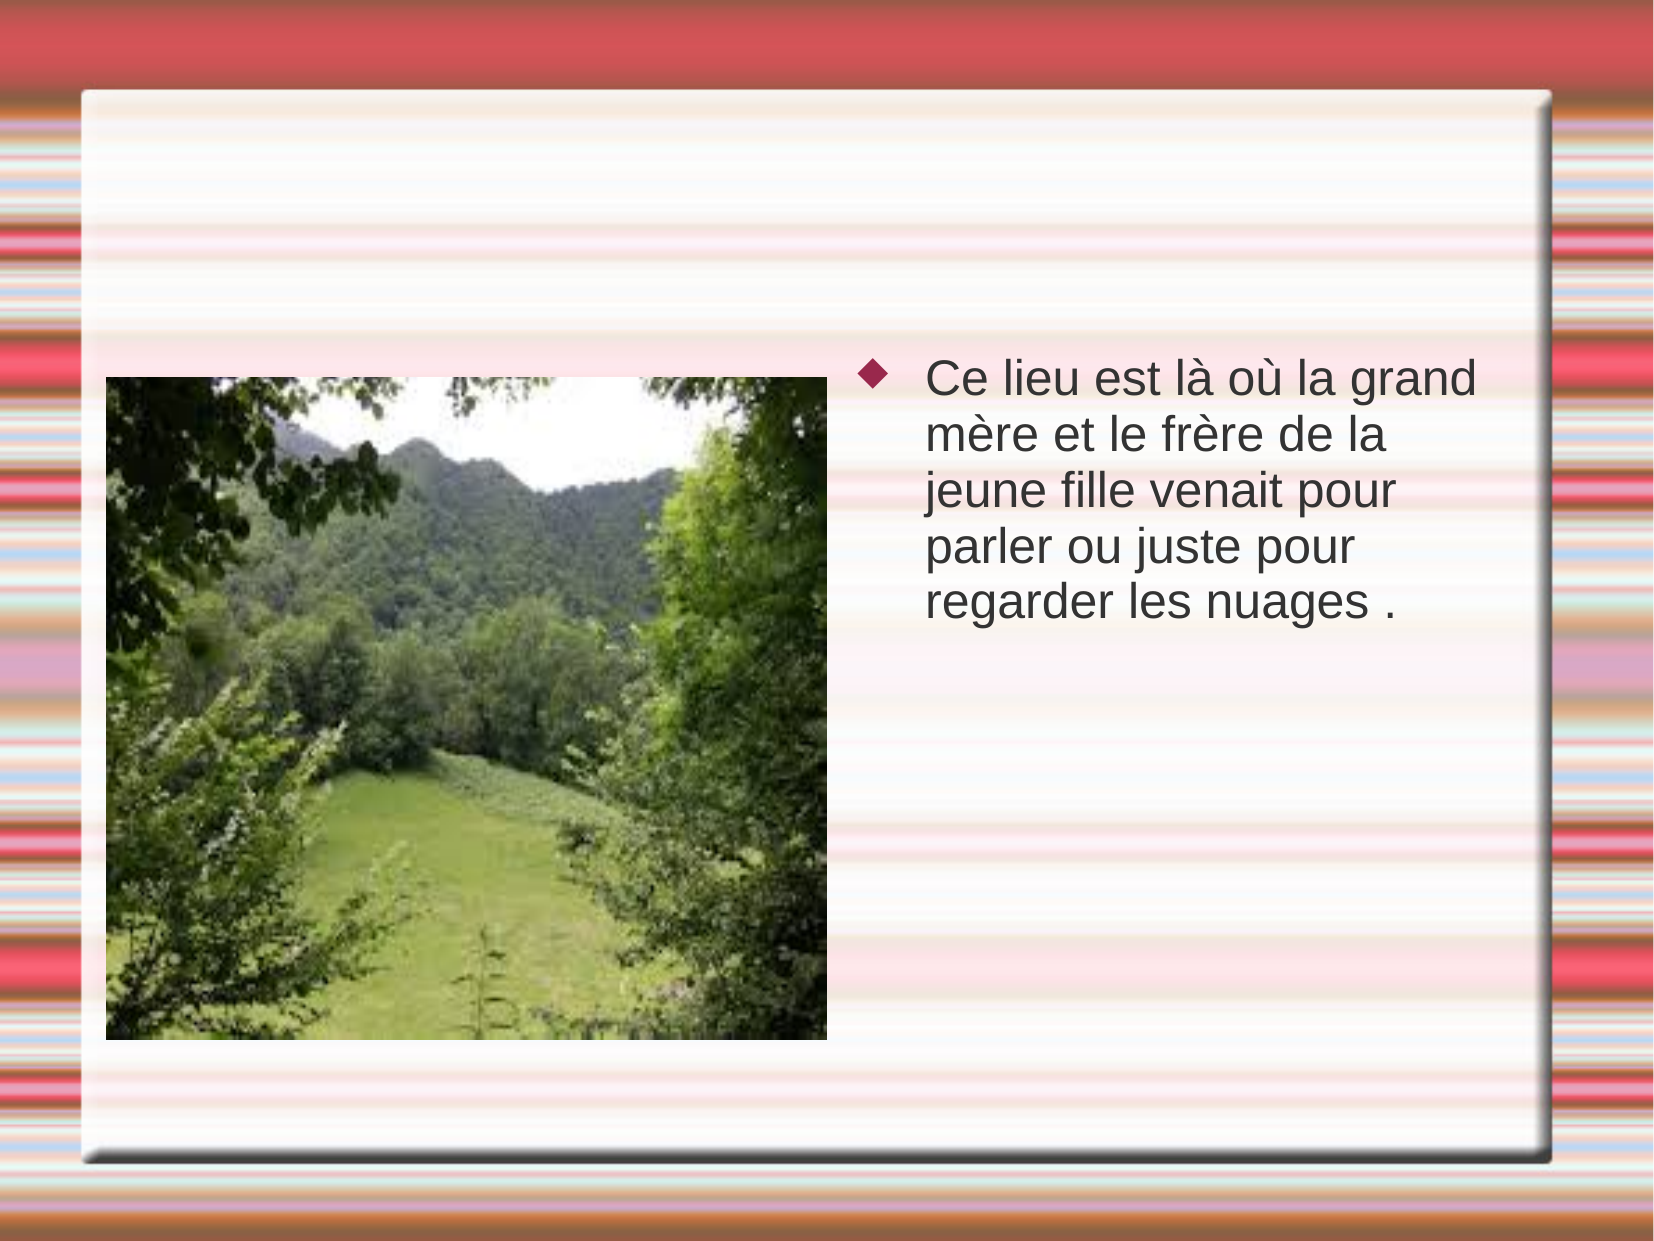

#
Ce lieu est là où la grand mère et le frère de la jeune fille venait pour parler ou juste pour regarder les nuages .